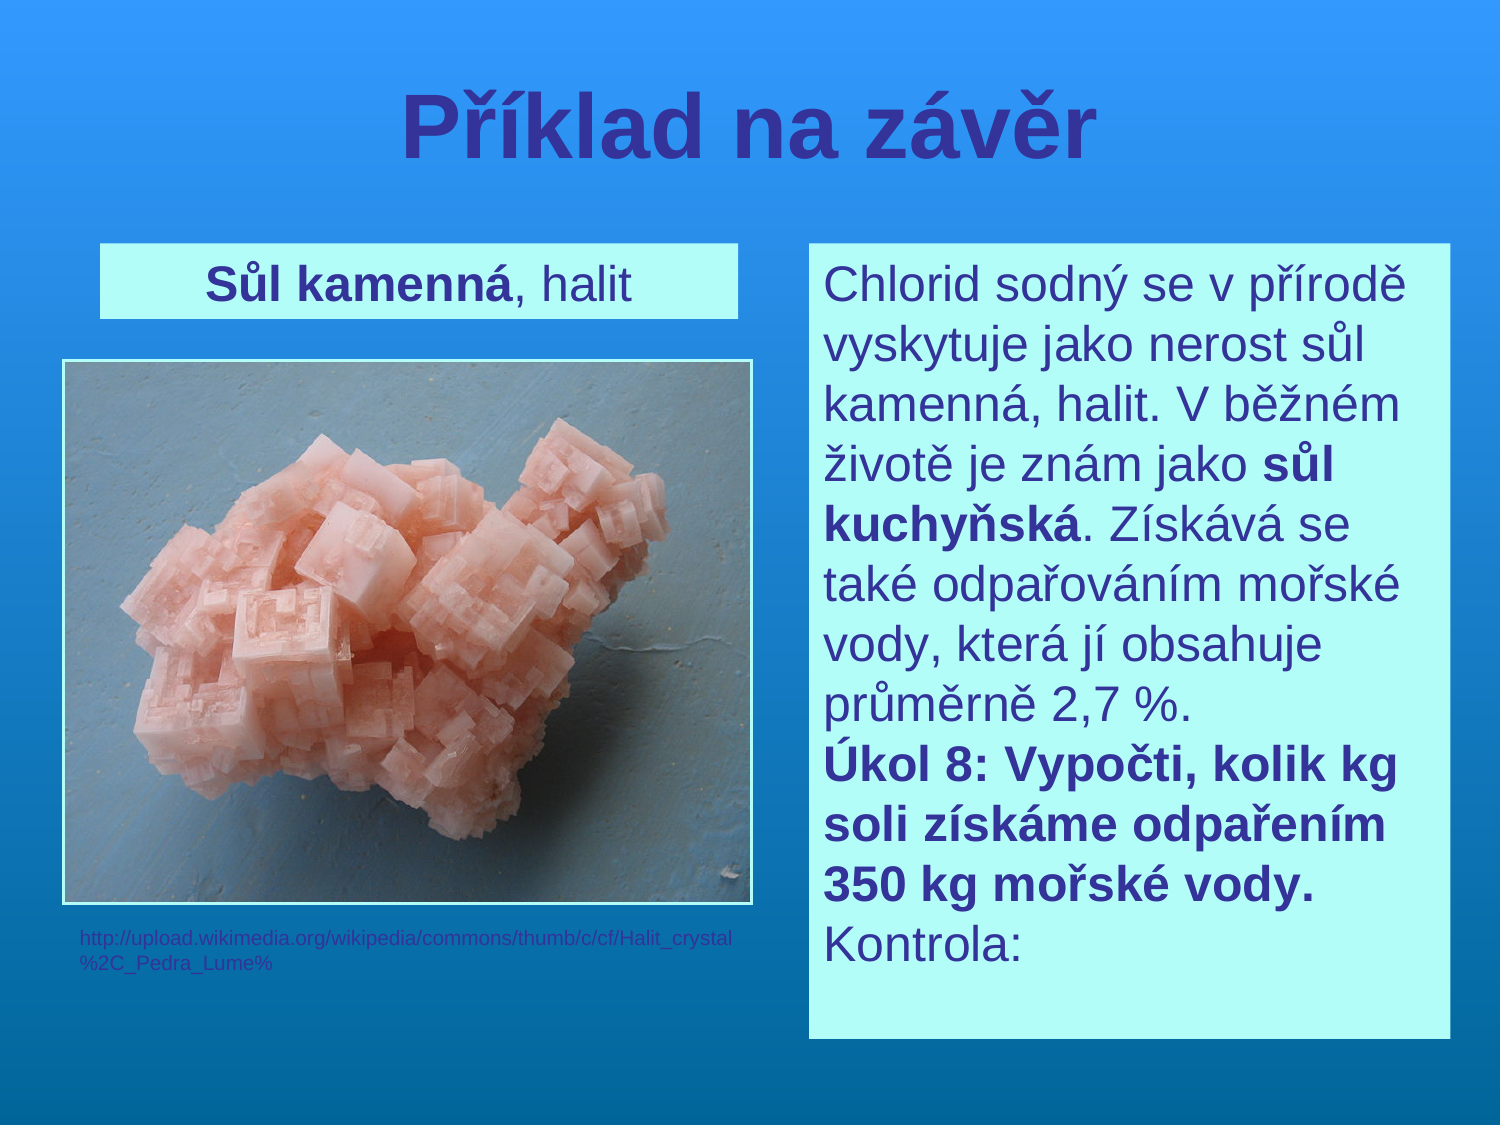

# Příklad na závěr
Sůl kamenná, halit
Chlorid sodný se v přírodě vyskytuje jako nerost sůl kamenná, halit. V běžném životě je znám jako sůl kuchyňská. Získává se také odpařováním mořské vody, která jí obsahuje průměrně 2,7 %.
Úkol 8: Vypočti, kolik kg soli získáme odpařením 350 kg mořské vody.
Kontrola:
350 / 100 · 2,7 = 9,45 kg
http://upload.wikimedia.org/wikipedia/commons/thumb/c/cf/Halit_crystal%2C_Pedra_Lume%